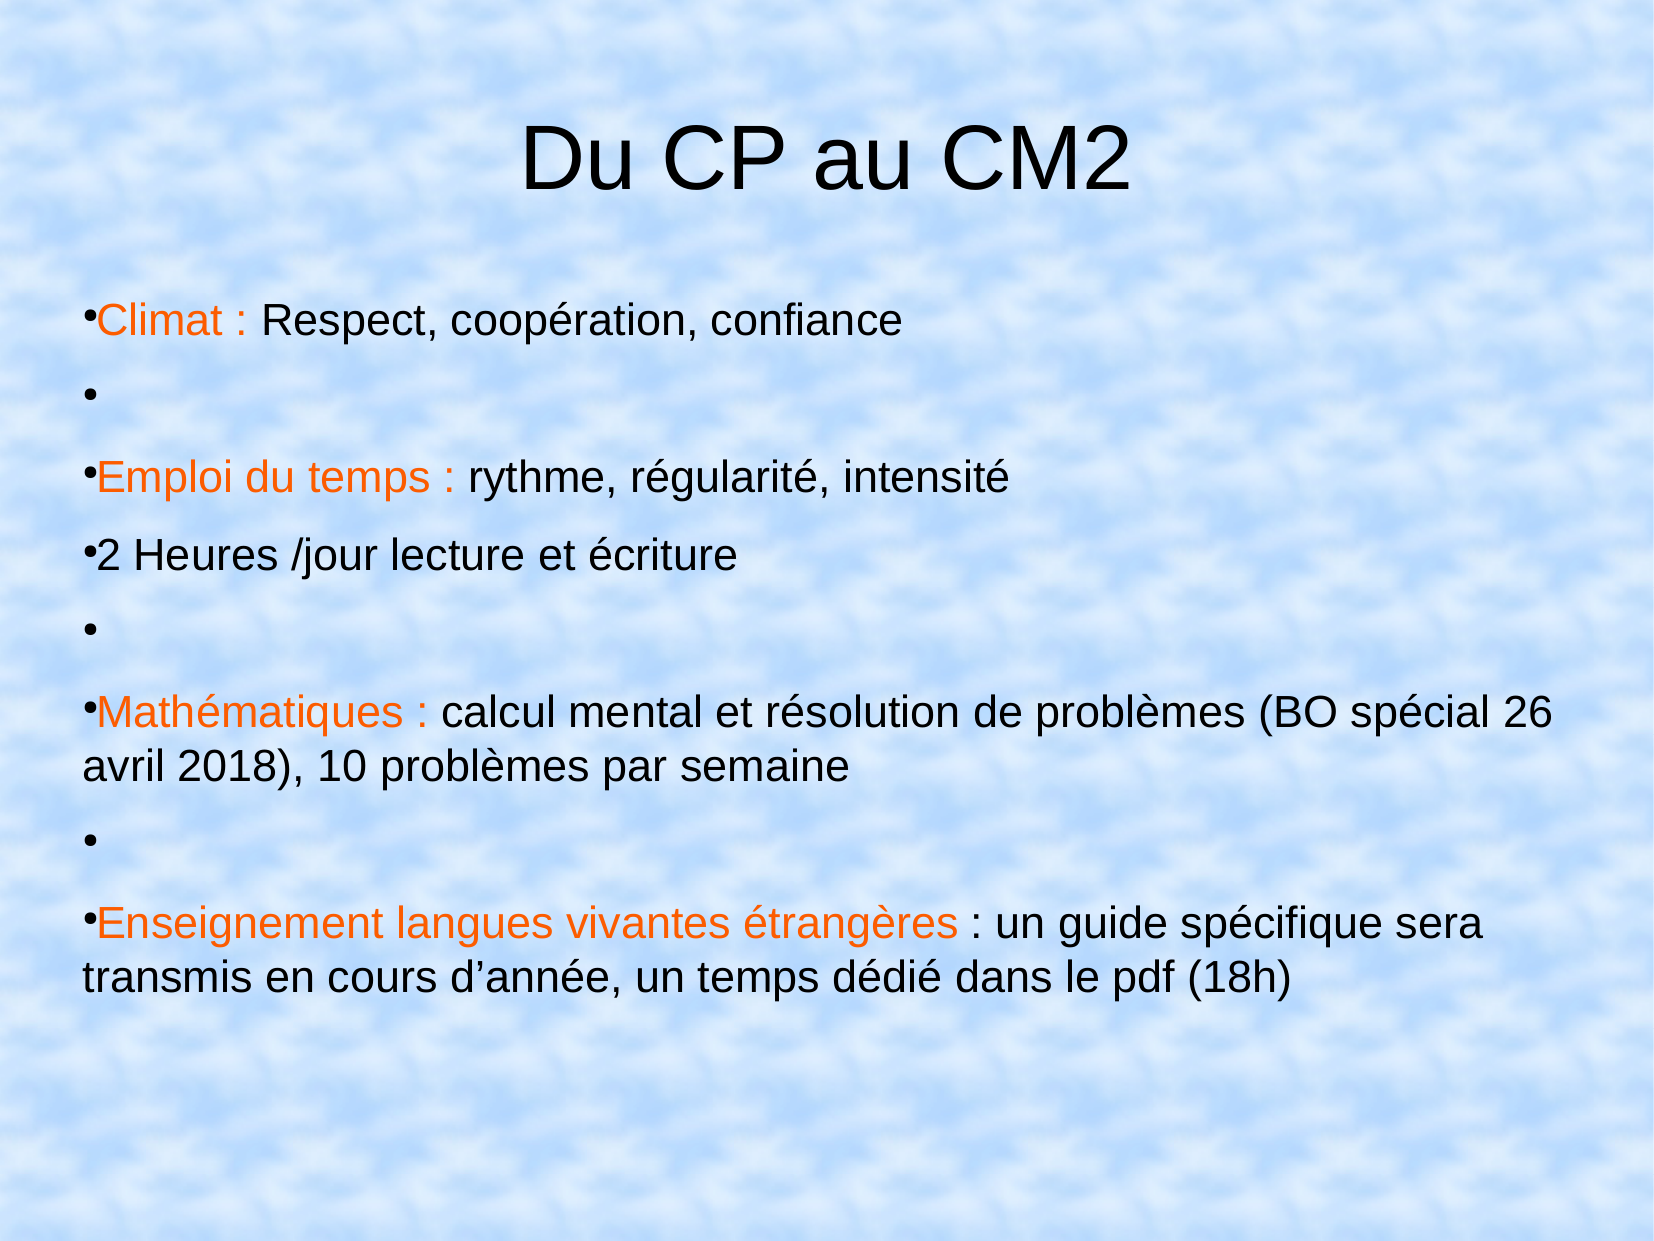

Du CP au CM2
#
Climat : Respect, coopération, confiance
Emploi du temps : rythme, régularité, intensité
2 Heures /jour lecture et écriture
Mathématiques : calcul mental et résolution de problèmes (BO spécial 26 avril 2018), 10 problèmes par semaine
Enseignement langues vivantes étrangères : un guide spécifique sera transmis en cours d’année, un temps dédié dans le pdf (18h)